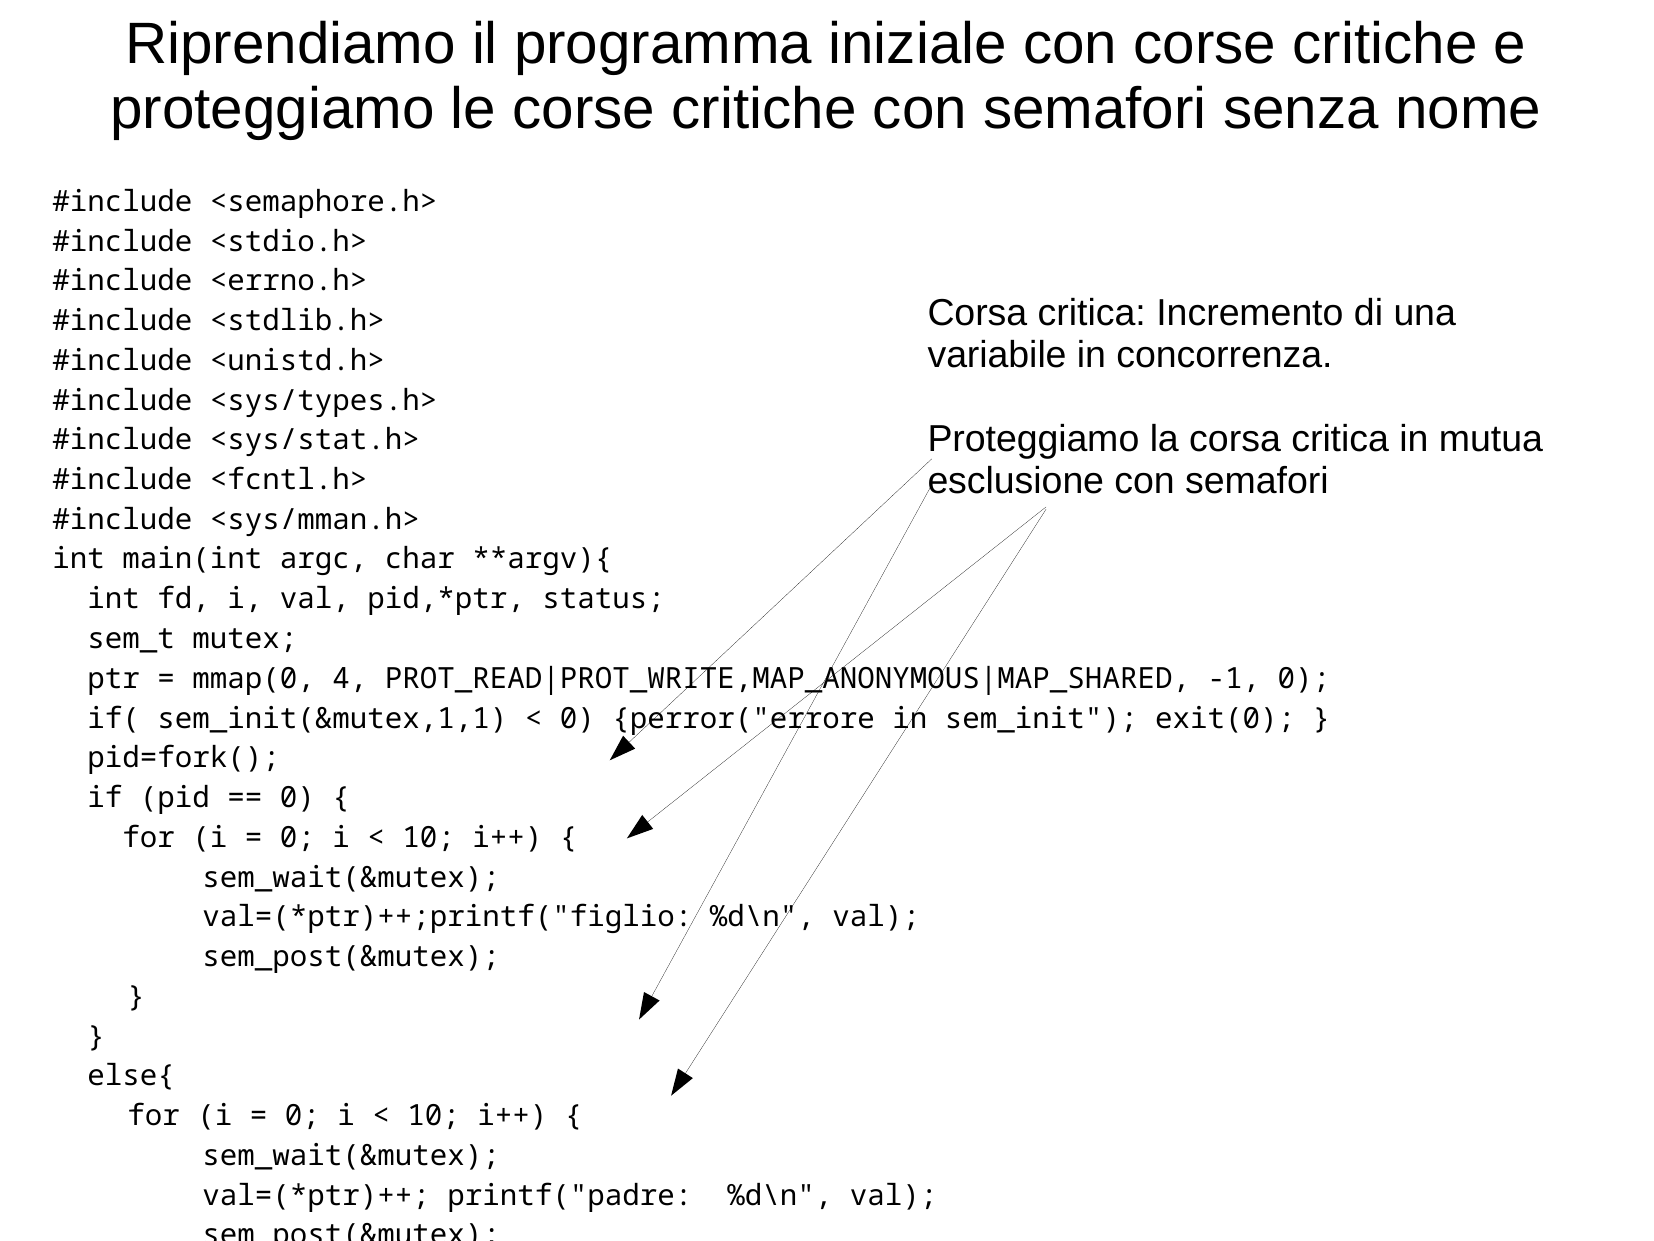

# Riprendiamo il programma iniziale con corse critiche e proteggiamo le corse critiche con semafori senza nome
#include <semaphore.h>
#include <stdio.h>
#include <errno.h>
#include <stdlib.h>
#include <unistd.h>
#include <sys/types.h>
#include <sys/stat.h>
#include <fcntl.h>
#include <sys/mman.h>
int main(int argc, char **argv){
 int fd, i, val, pid,*ptr, status;
 sem_t mutex;
 ptr = mmap(0, 4, PROT_READ|PROT_WRITE,MAP_ANONYMOUS|MAP_SHARED, -1, 0);
 if( sem_init(&mutex,1,1) < 0) {perror("errore in sem_init"); exit(0); }
 pid=fork();
 if (pid == 0) {
 for (i = 0; i < 10; i++) {
		sem_wait(&mutex);
		val=(*ptr)++;printf("figlio: %d\n", val);
		sem_post(&mutex);
	}
 }
 else{
	for (i = 0; i < 10; i++) {
		sem_wait(&mutex);
		val=(*ptr)++; printf("padre: %d\n", val);
		sem_post(&mutex);
	}
 wait(&status);
 }
}
Corsa critica: Incremento di una variabile in concorrenza.
Proteggiamo la corsa critica in mutua esclusione con semafori